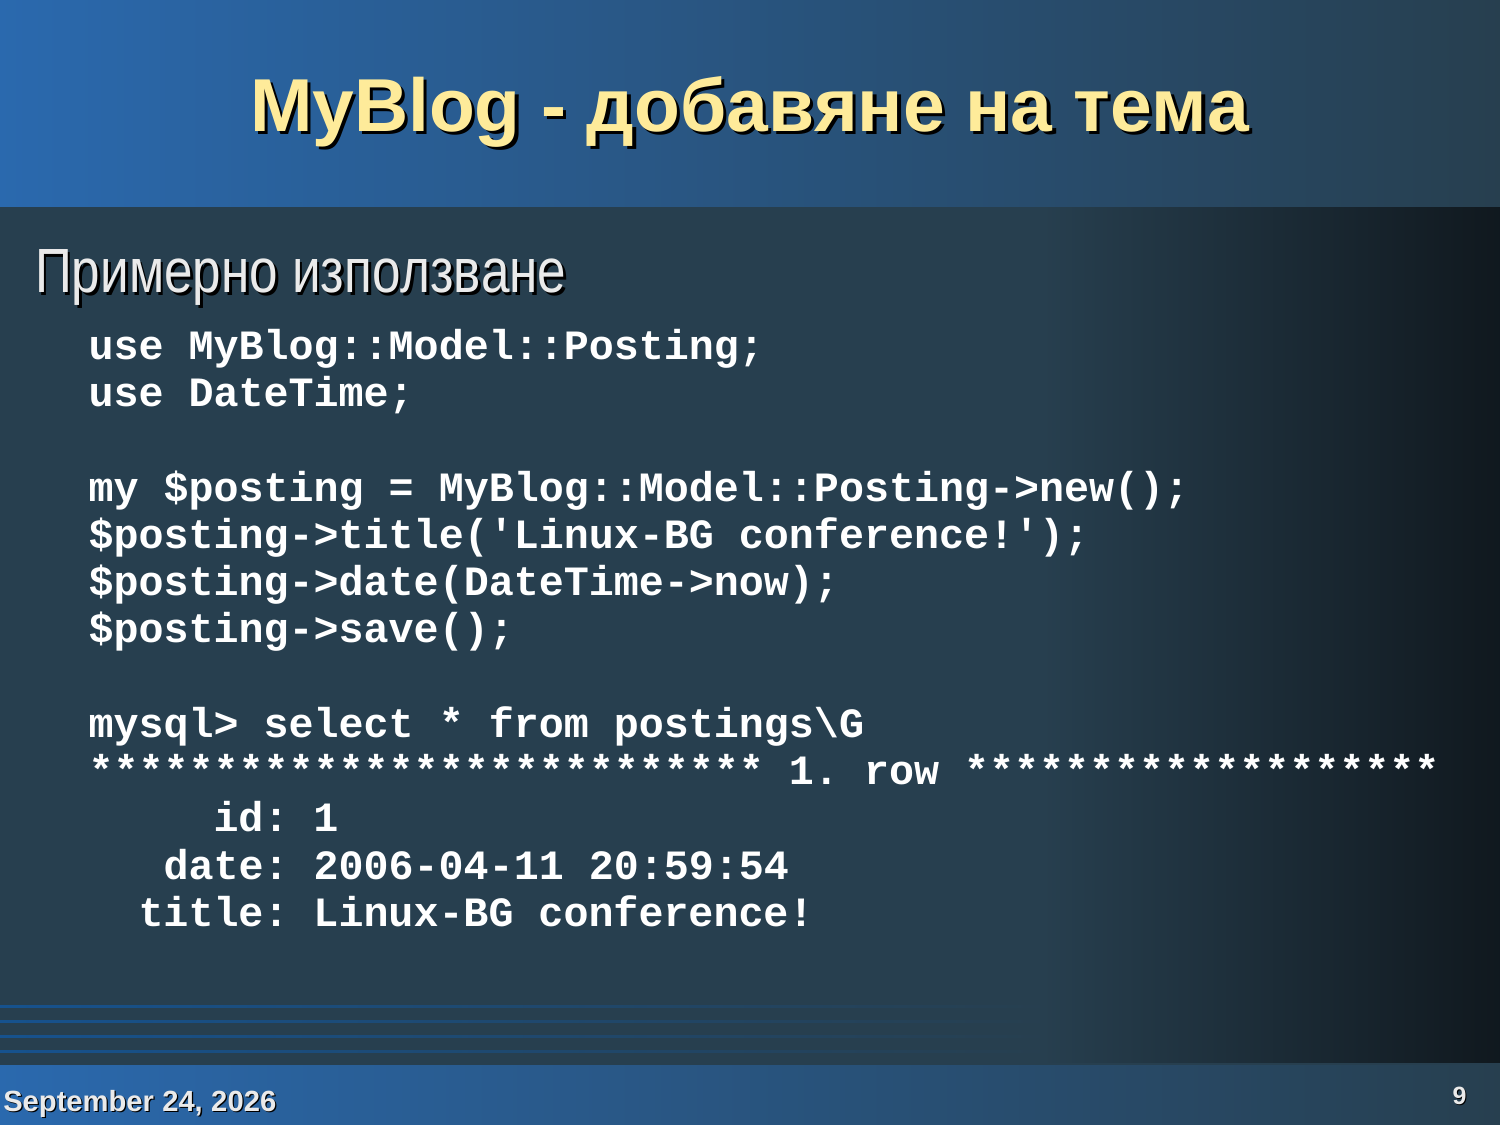

# MyBlog - добавяне на тема
Примерно използване
use MyBlog::Model::Posting;
use DateTime;
my $posting = MyBlog::Model::Posting->new();
$posting->title('Linux-BG conference!');
$posting->date(DateTime->now);
$posting->save();
mysql> select * from postings\G
*************************** 1. row *******************
 id: 1
 date: 2006-04-11 20:59:54
 title: Linux-BG conference!